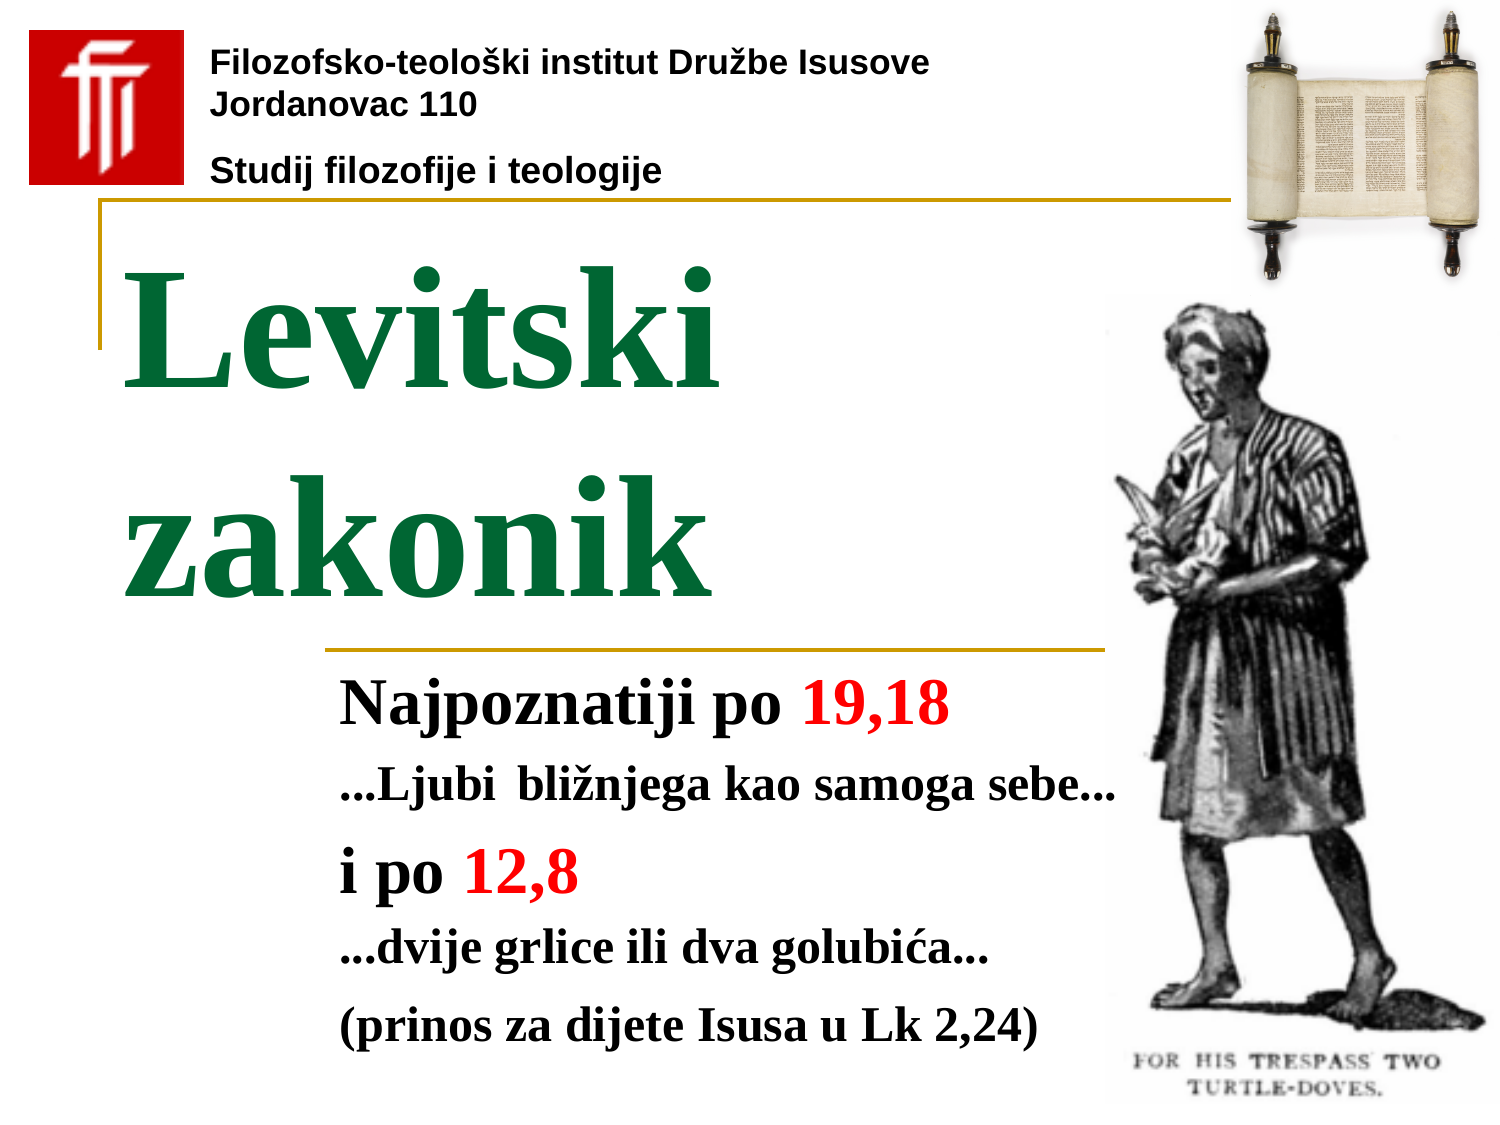

Filozofsko-teološki institut Družbe Isusove
Jordanovac 110
Studij filozofije i teologije
Levitski 			zakonik
# Najpoznatiji po 19,18
...Ljubi
i po 12,8
(prinos za dijete Isusa u Lk 2,24)
bližnjega kao samoga sebe...
...dvije grlice ili dva golubića...